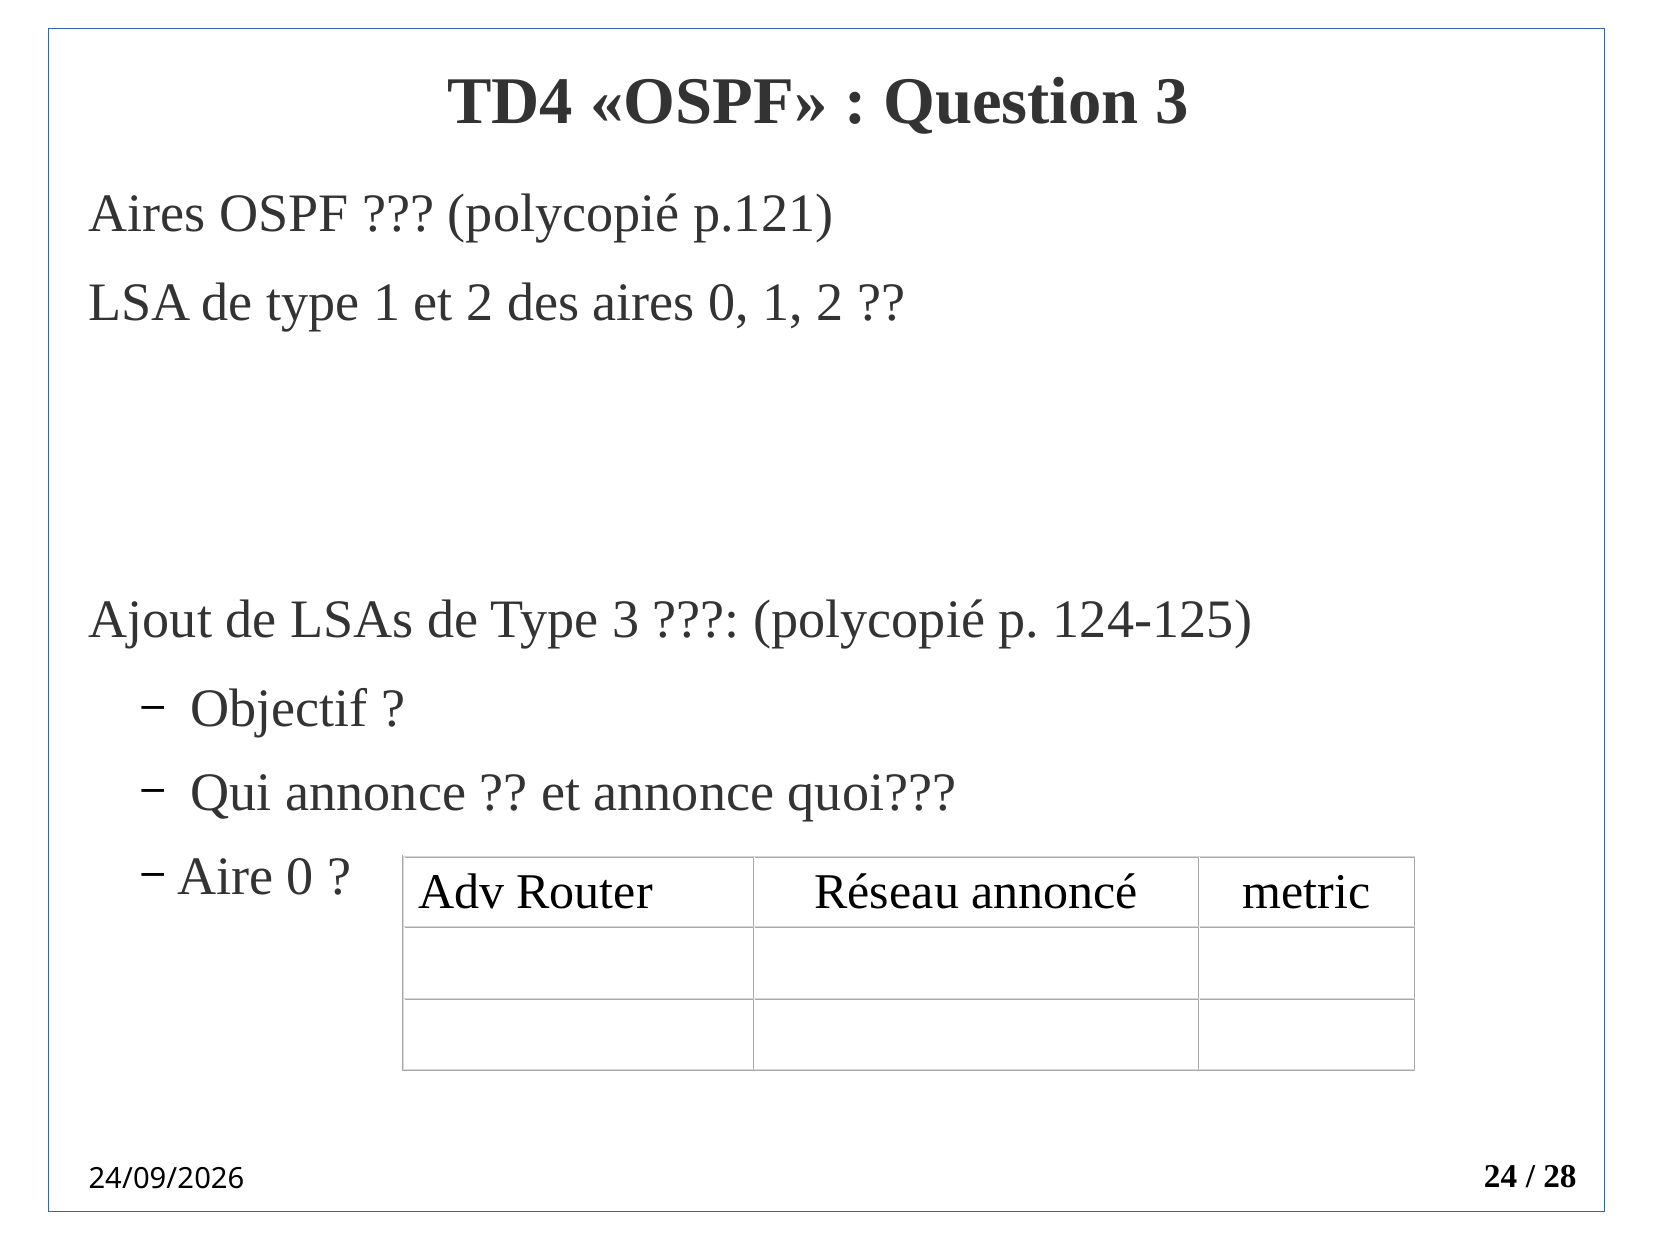

# TD4 «OSPF» : Question 3
Aires OSPF ??? (polycopié p.121)
LSA de type 1 et 2 des aires 0, 1, 2 ??
Ajout de LSAs de Type 3 ???: (polycopié p. 124-125)
 Objectif ?
 Qui annonce ?? et annonce quoi???
Aire 0 ?
| |
| --- |
| Adv Router | Réseau annoncé | metric |
| --- | --- | --- |
| | | |
| | | |
24